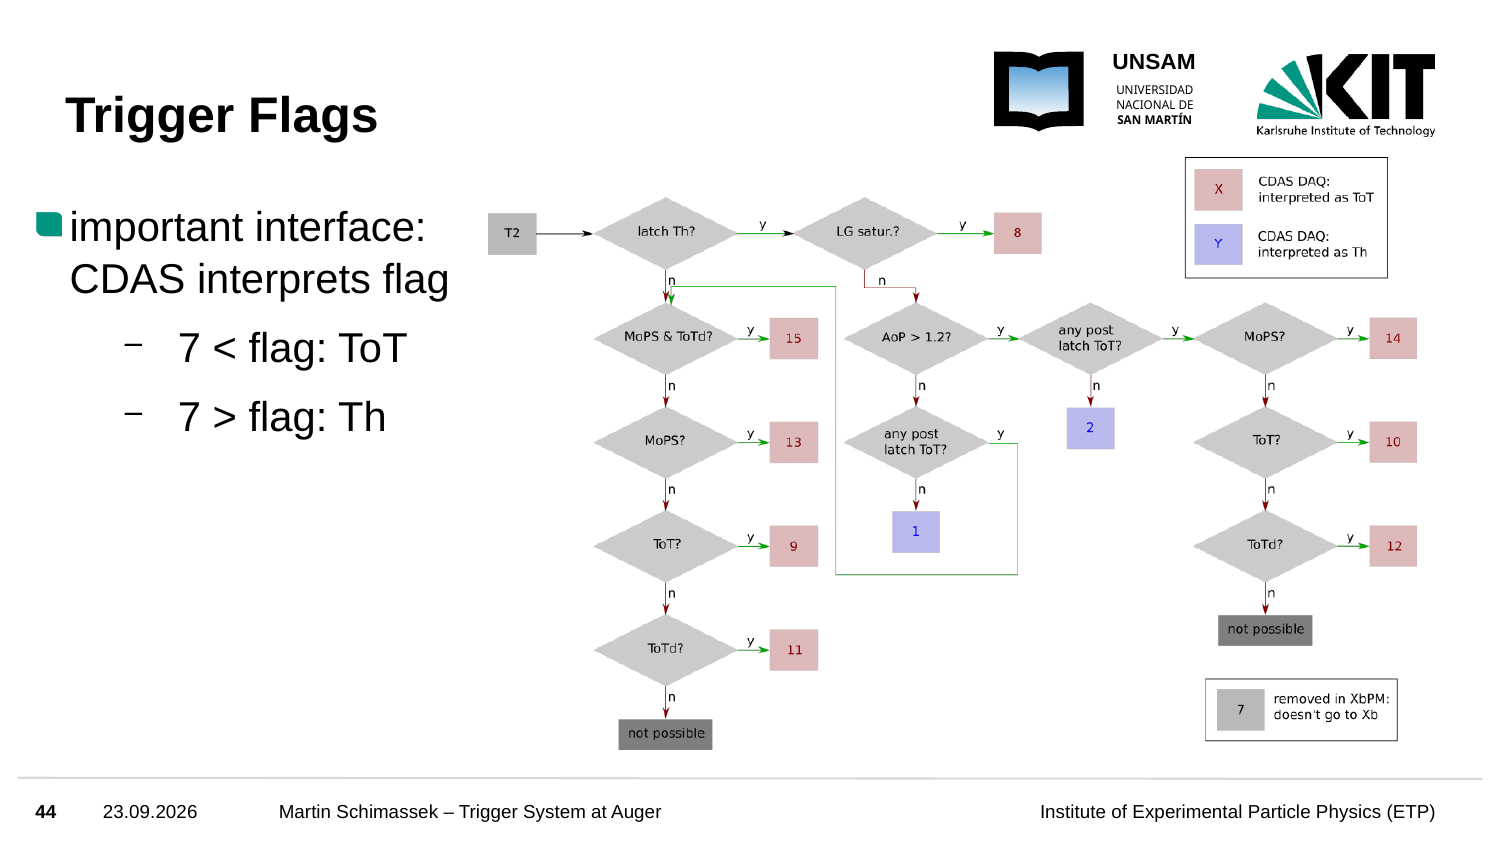

# Trigger Flags
important interface:
CDAS interprets flag
7 < flag: ToT
7 > flag: Th